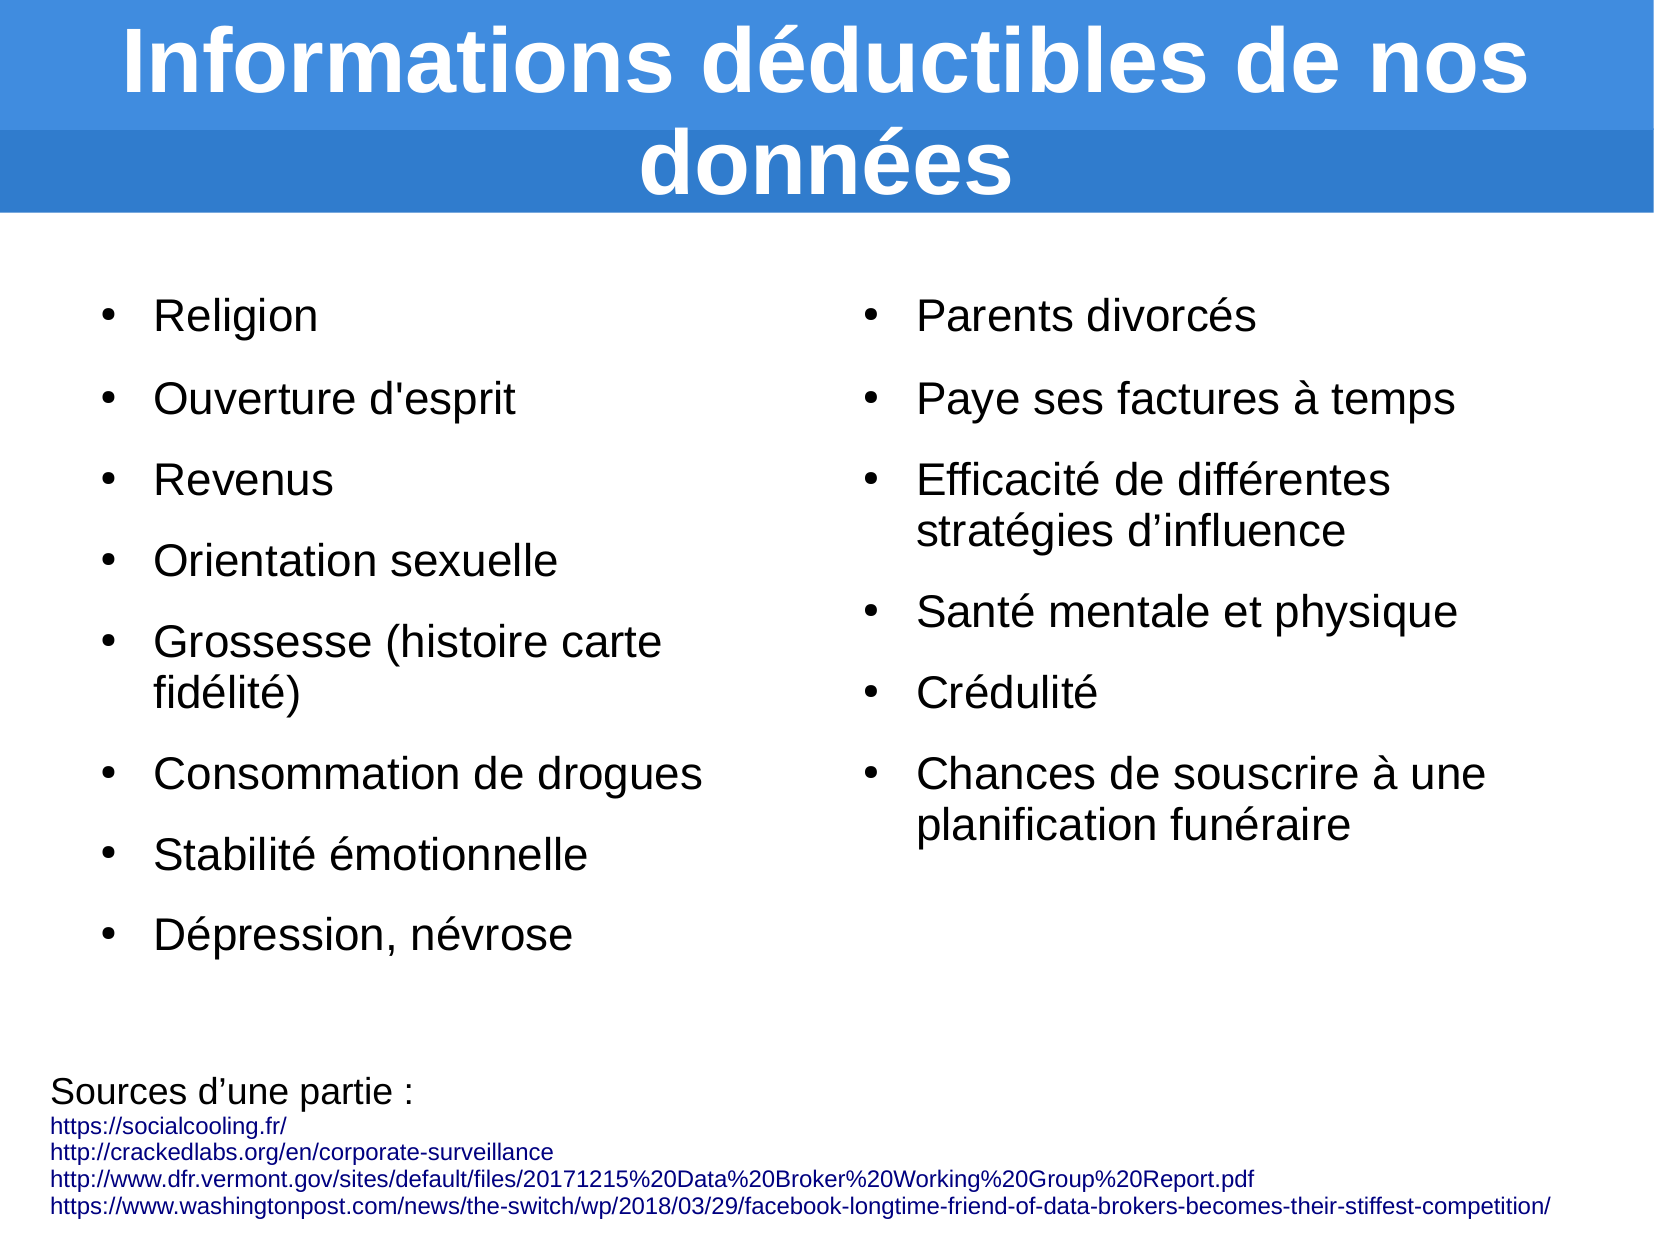

# Informations déductibles de nos données
Religion
Ouverture d'esprit
Revenus
Orientation sexuelle
Grossesse (histoire carte fidélité)
Consommation de drogues
Stabilité émotionnelle
Dépression, névrose
Parents divorcés
Paye ses factures à temps
Efficacité de différentes stratégies d’influence
Santé mentale et physique
Crédulité
Chances de souscrire à une planification funéraire
Sources d’une partie :
https://socialcooling.fr/
http://crackedlabs.org/en/corporate-surveillance
http://www.dfr.vermont.gov/sites/default/files/20171215%20Data%20Broker%20Working%20Group%20Report.pdf
https://www.washingtonpost.com/news/the-switch/wp/2018/03/29/facebook-longtime-friend-of-data-brokers-becomes-their-stiffest-competition/